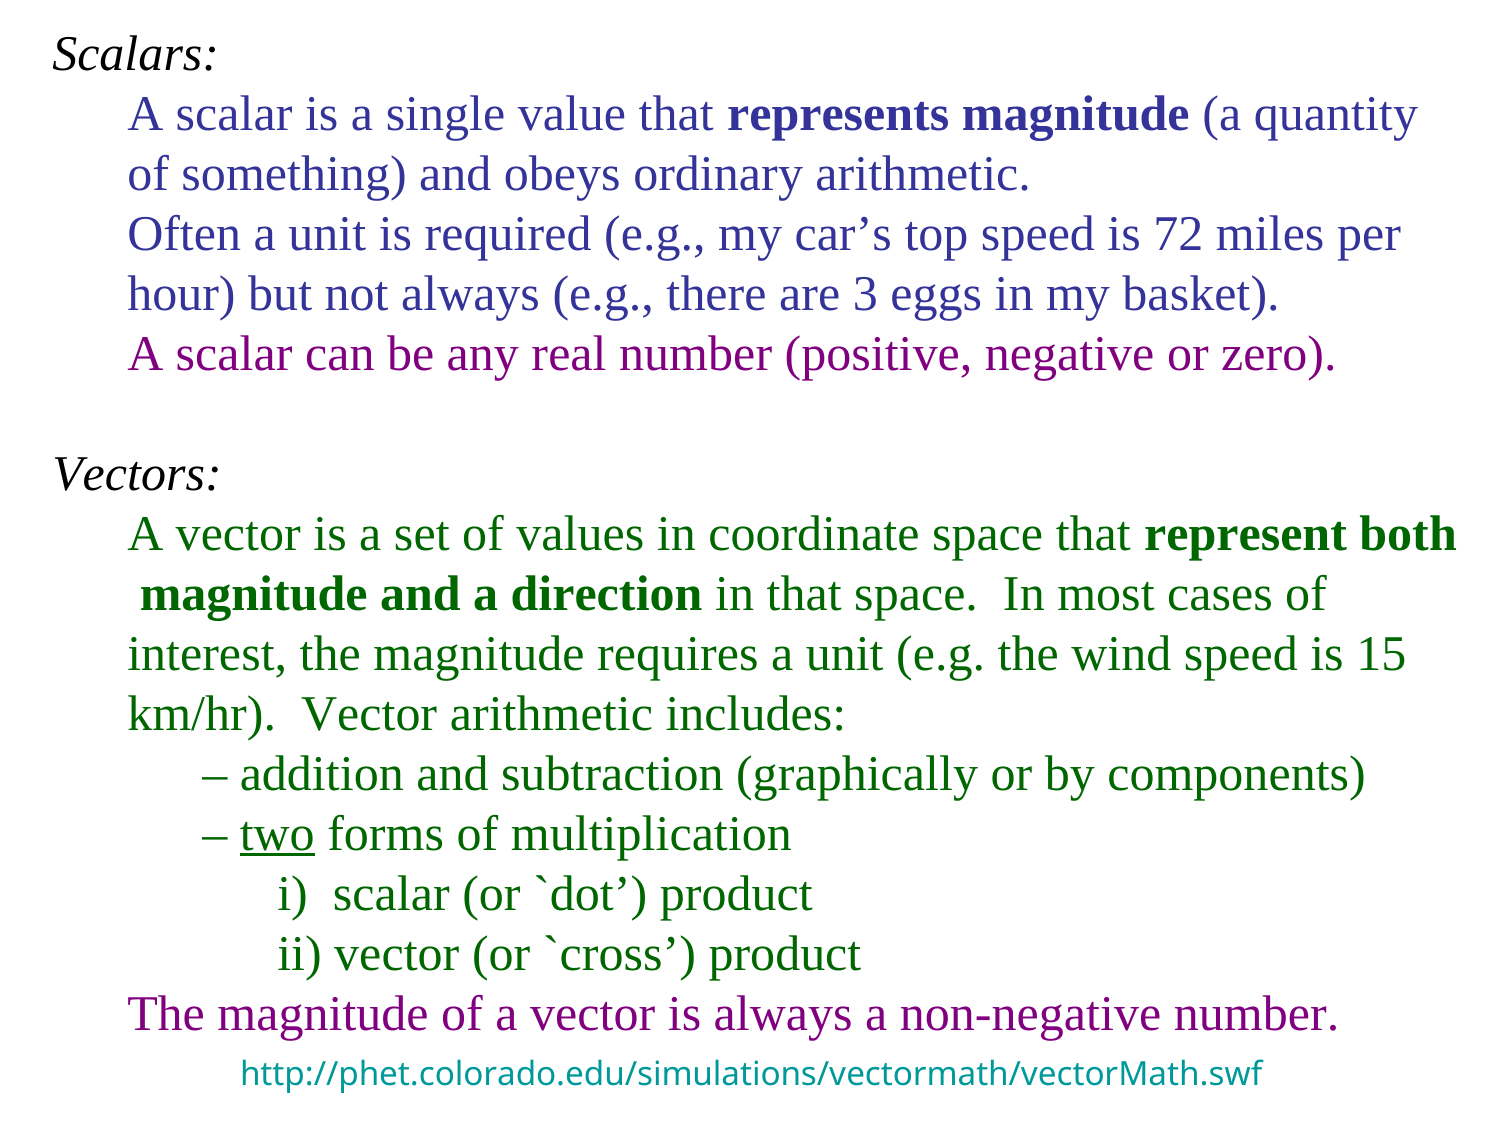

Scalars:
	A scalar is a single value that represents magnitude (a quantity of something) and obeys ordinary arithmetic.
	Often a unit is required (e.g., my car’s top speed is 72 miles per hour) but not always (e.g., there are 3 eggs in my basket).
A scalar can be any real number (positive, negative or zero).
Vectors:
	A vector is a set of values in coordinate space that represent both magnitude and a direction in that space. In most cases of interest, the magnitude requires a unit (e.g. the wind speed is 15 km/hr). Vector arithmetic includes:
– addition and subtraction (graphically or by components)
– two forms of multiplication
i) scalar (or `dot’) product
ii) vector (or `cross’) product
The magnitude of a vector is always a non-negative number.
http://phet.colorado.edu/simulations/vectormath/vectorMath.swf